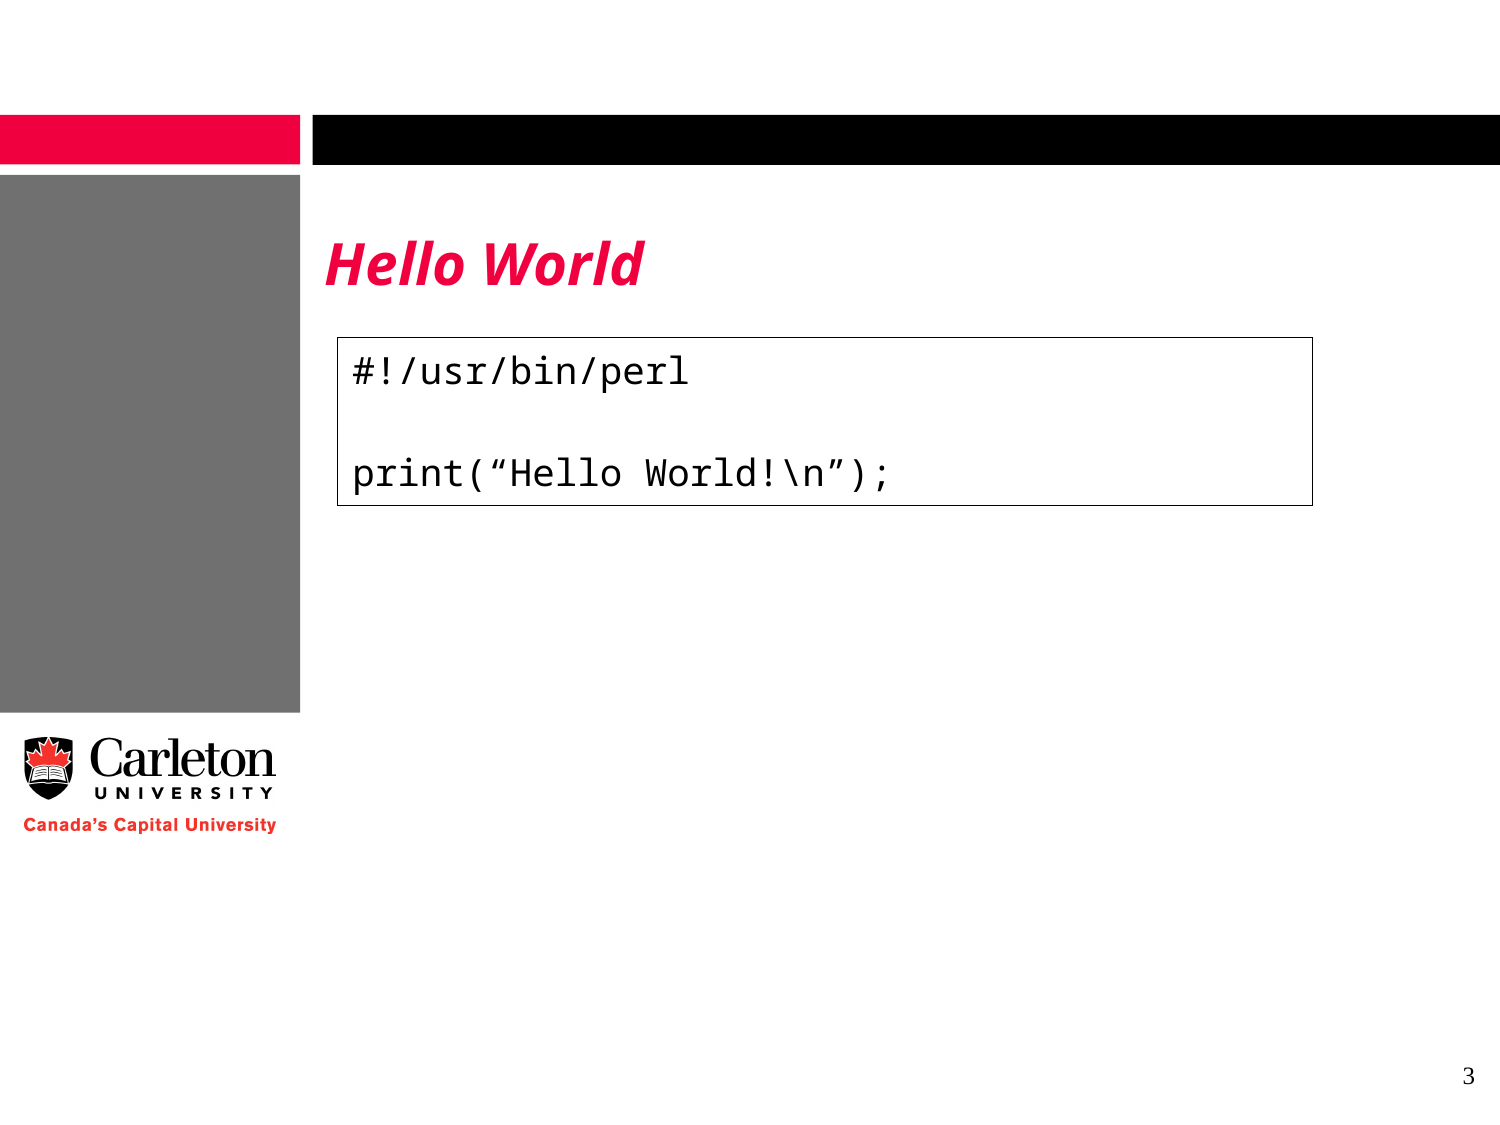

# Hello World
#!/usr/bin/perl
print(“Hello World!\n”);
3